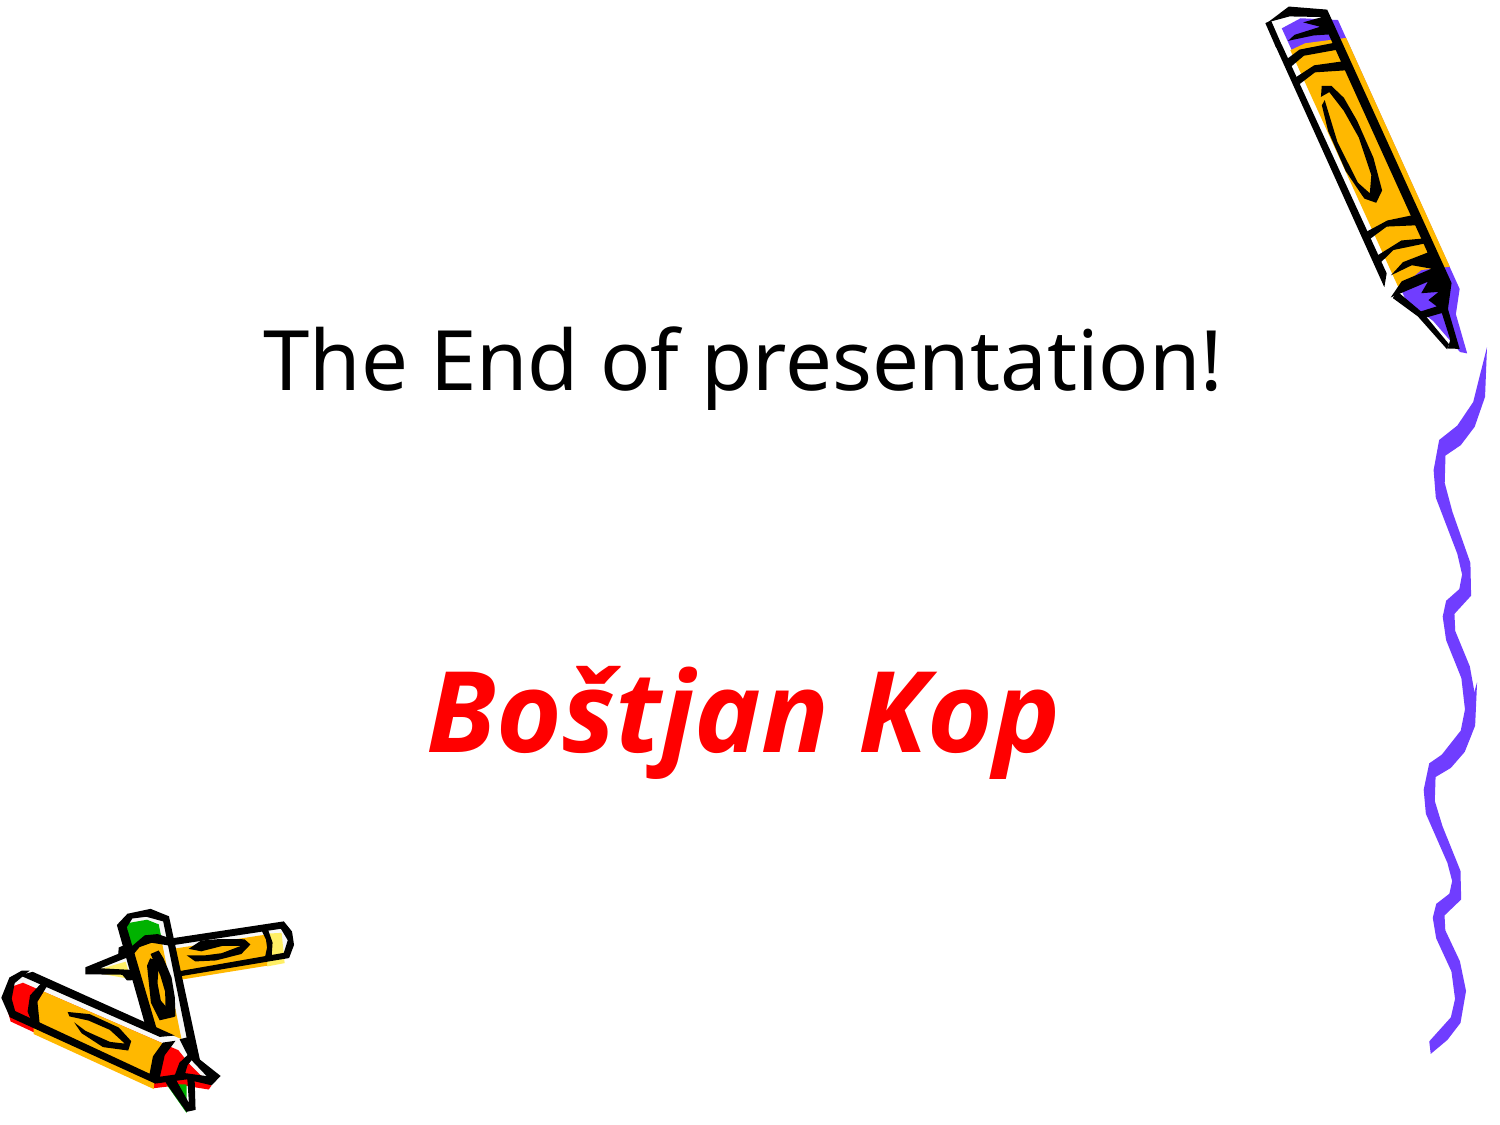

# The End of presentation!
Boštjan Kop